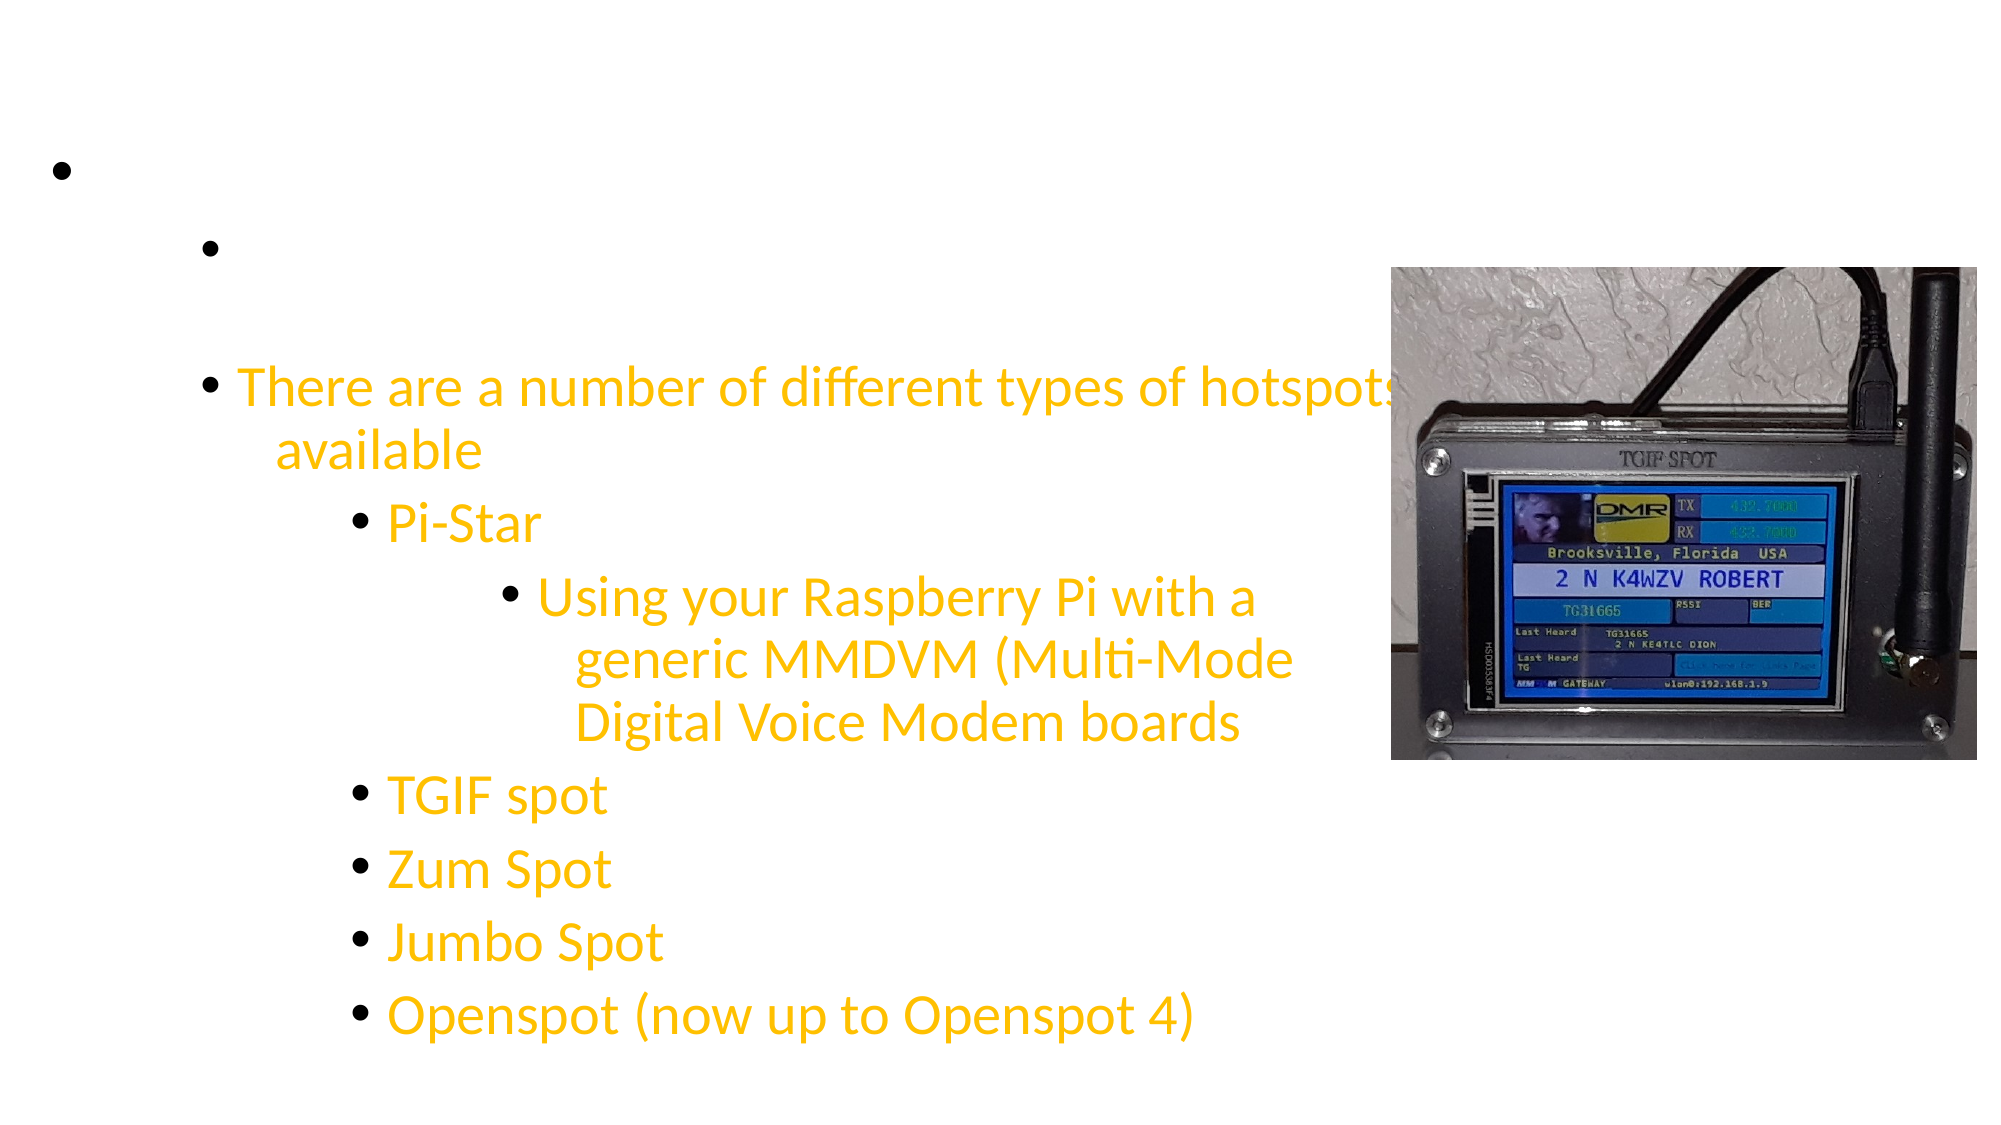

# How can I access these networks?
Hotspots (Your own personal repeater!)
You can also have your own hotspot on your home network that is connected to the Internet.
There are a number of different types of hotspots available
Pi-Star
Using your Raspberry Pi with a generic MMDVM (Multi-Mode Digital Voice Modem boards
TGIF spot
Zum Spot
Jumbo Spot
Openspot (now up to Openspot 4)